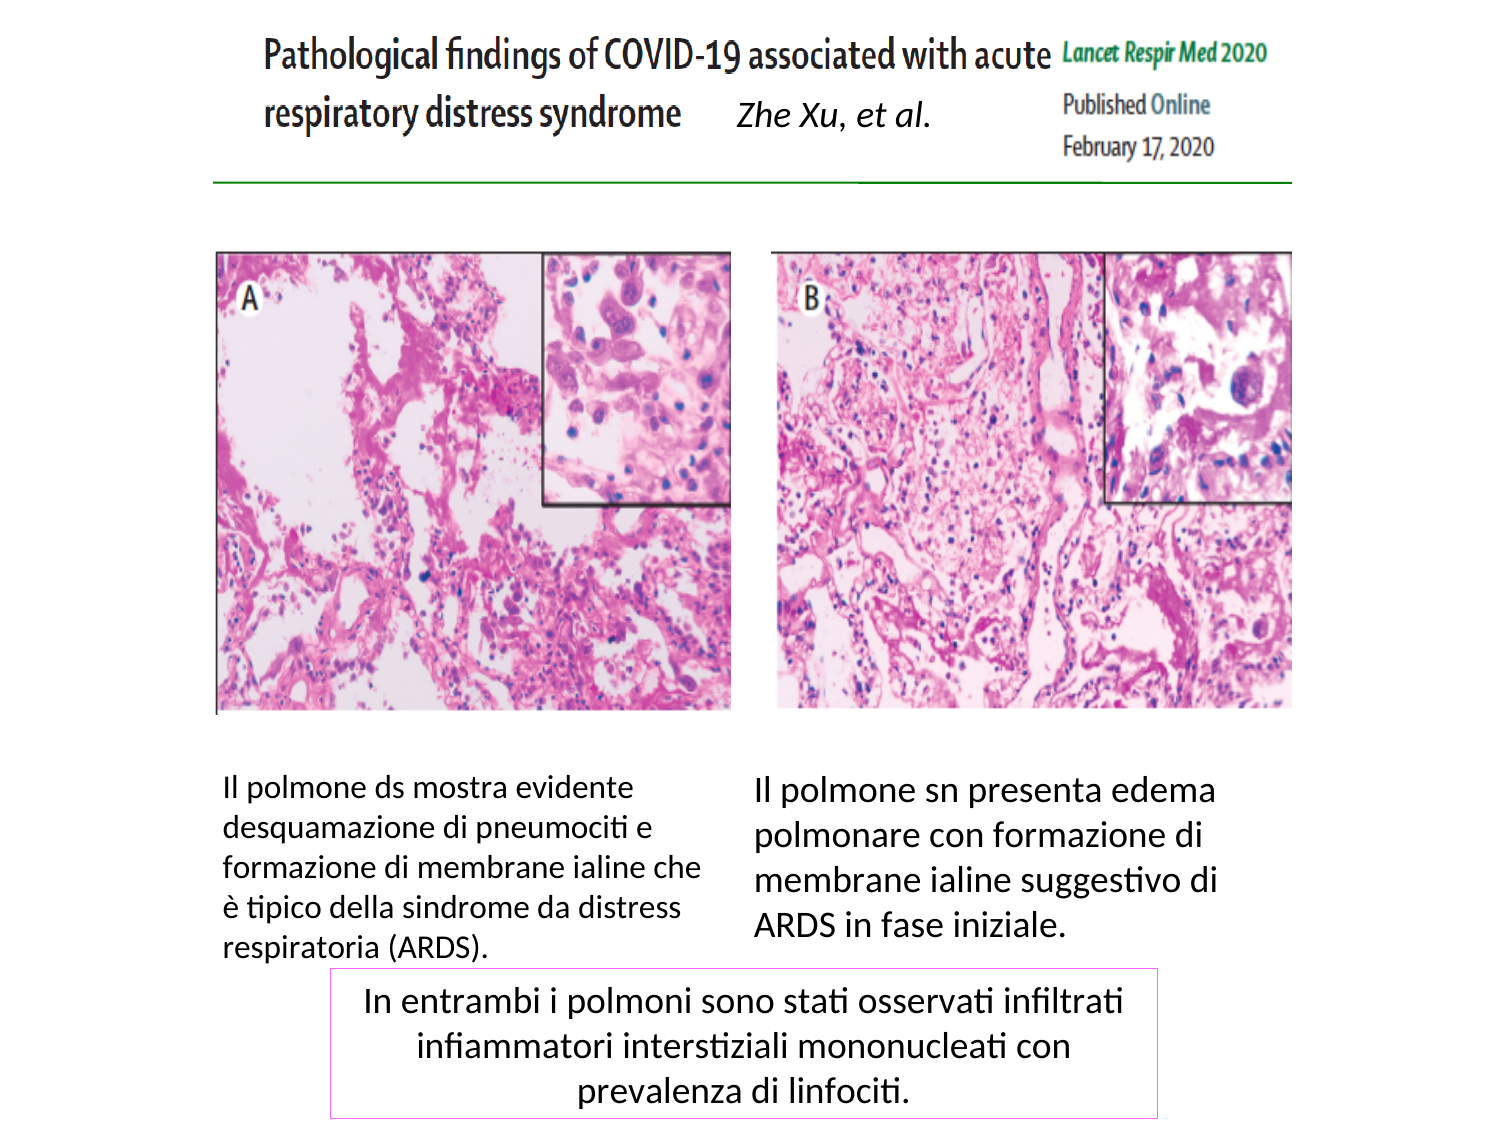

Zhe Xu, et al.
Il polmone ds mostra evidente desquamazione di pneumociti e formazione di membrane ialine che è tipico della sindrome da distress respiratoria (ARDS).
Il polmone sn presenta edema polmonare con formazione di membrane ialine suggestivo di ARDS in fase iniziale.
In entrambi i polmoni sono stati osservati infiltrati infiammatori interstiziali mononucleati con prevalenza di linfociti.